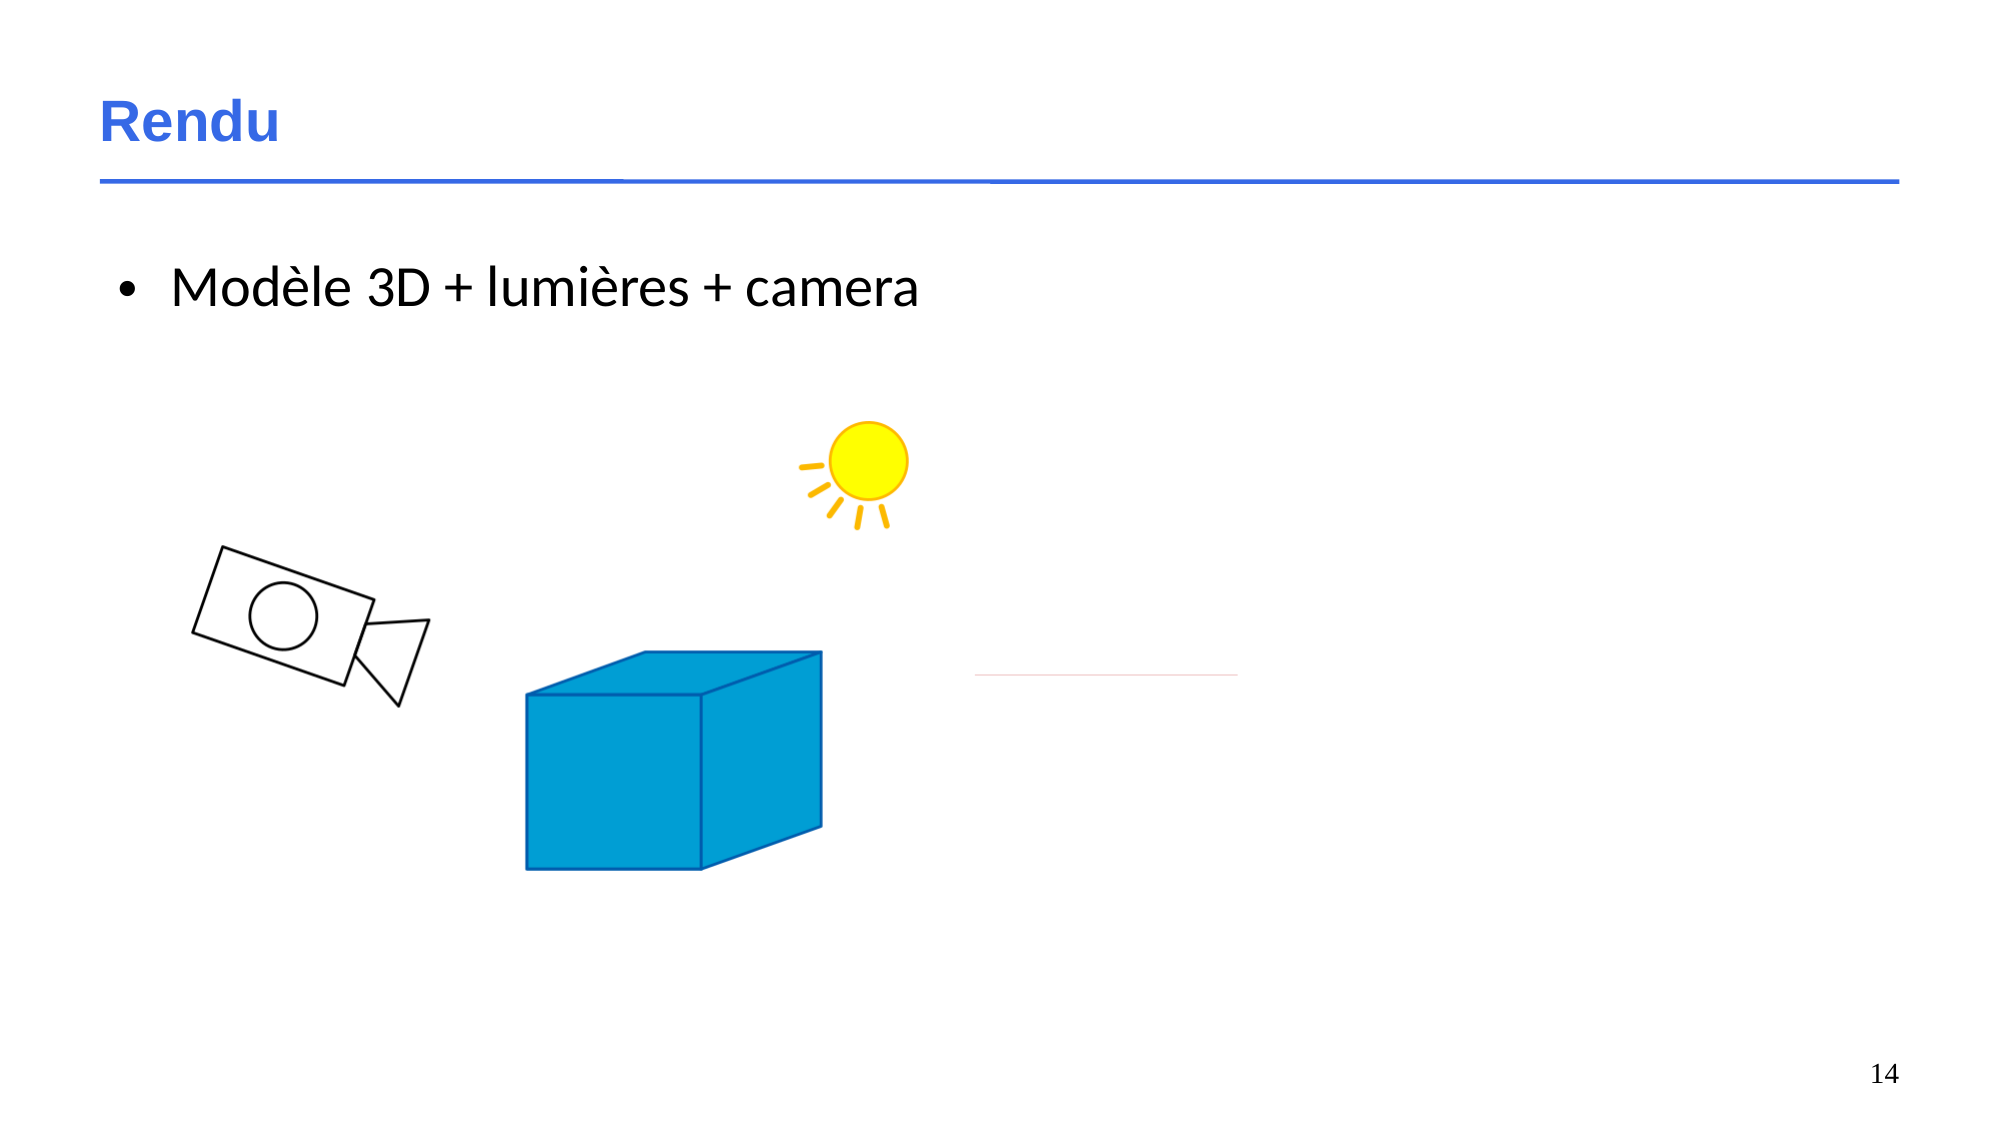

Rendu
# Modèle 3D + lumières + camera
14